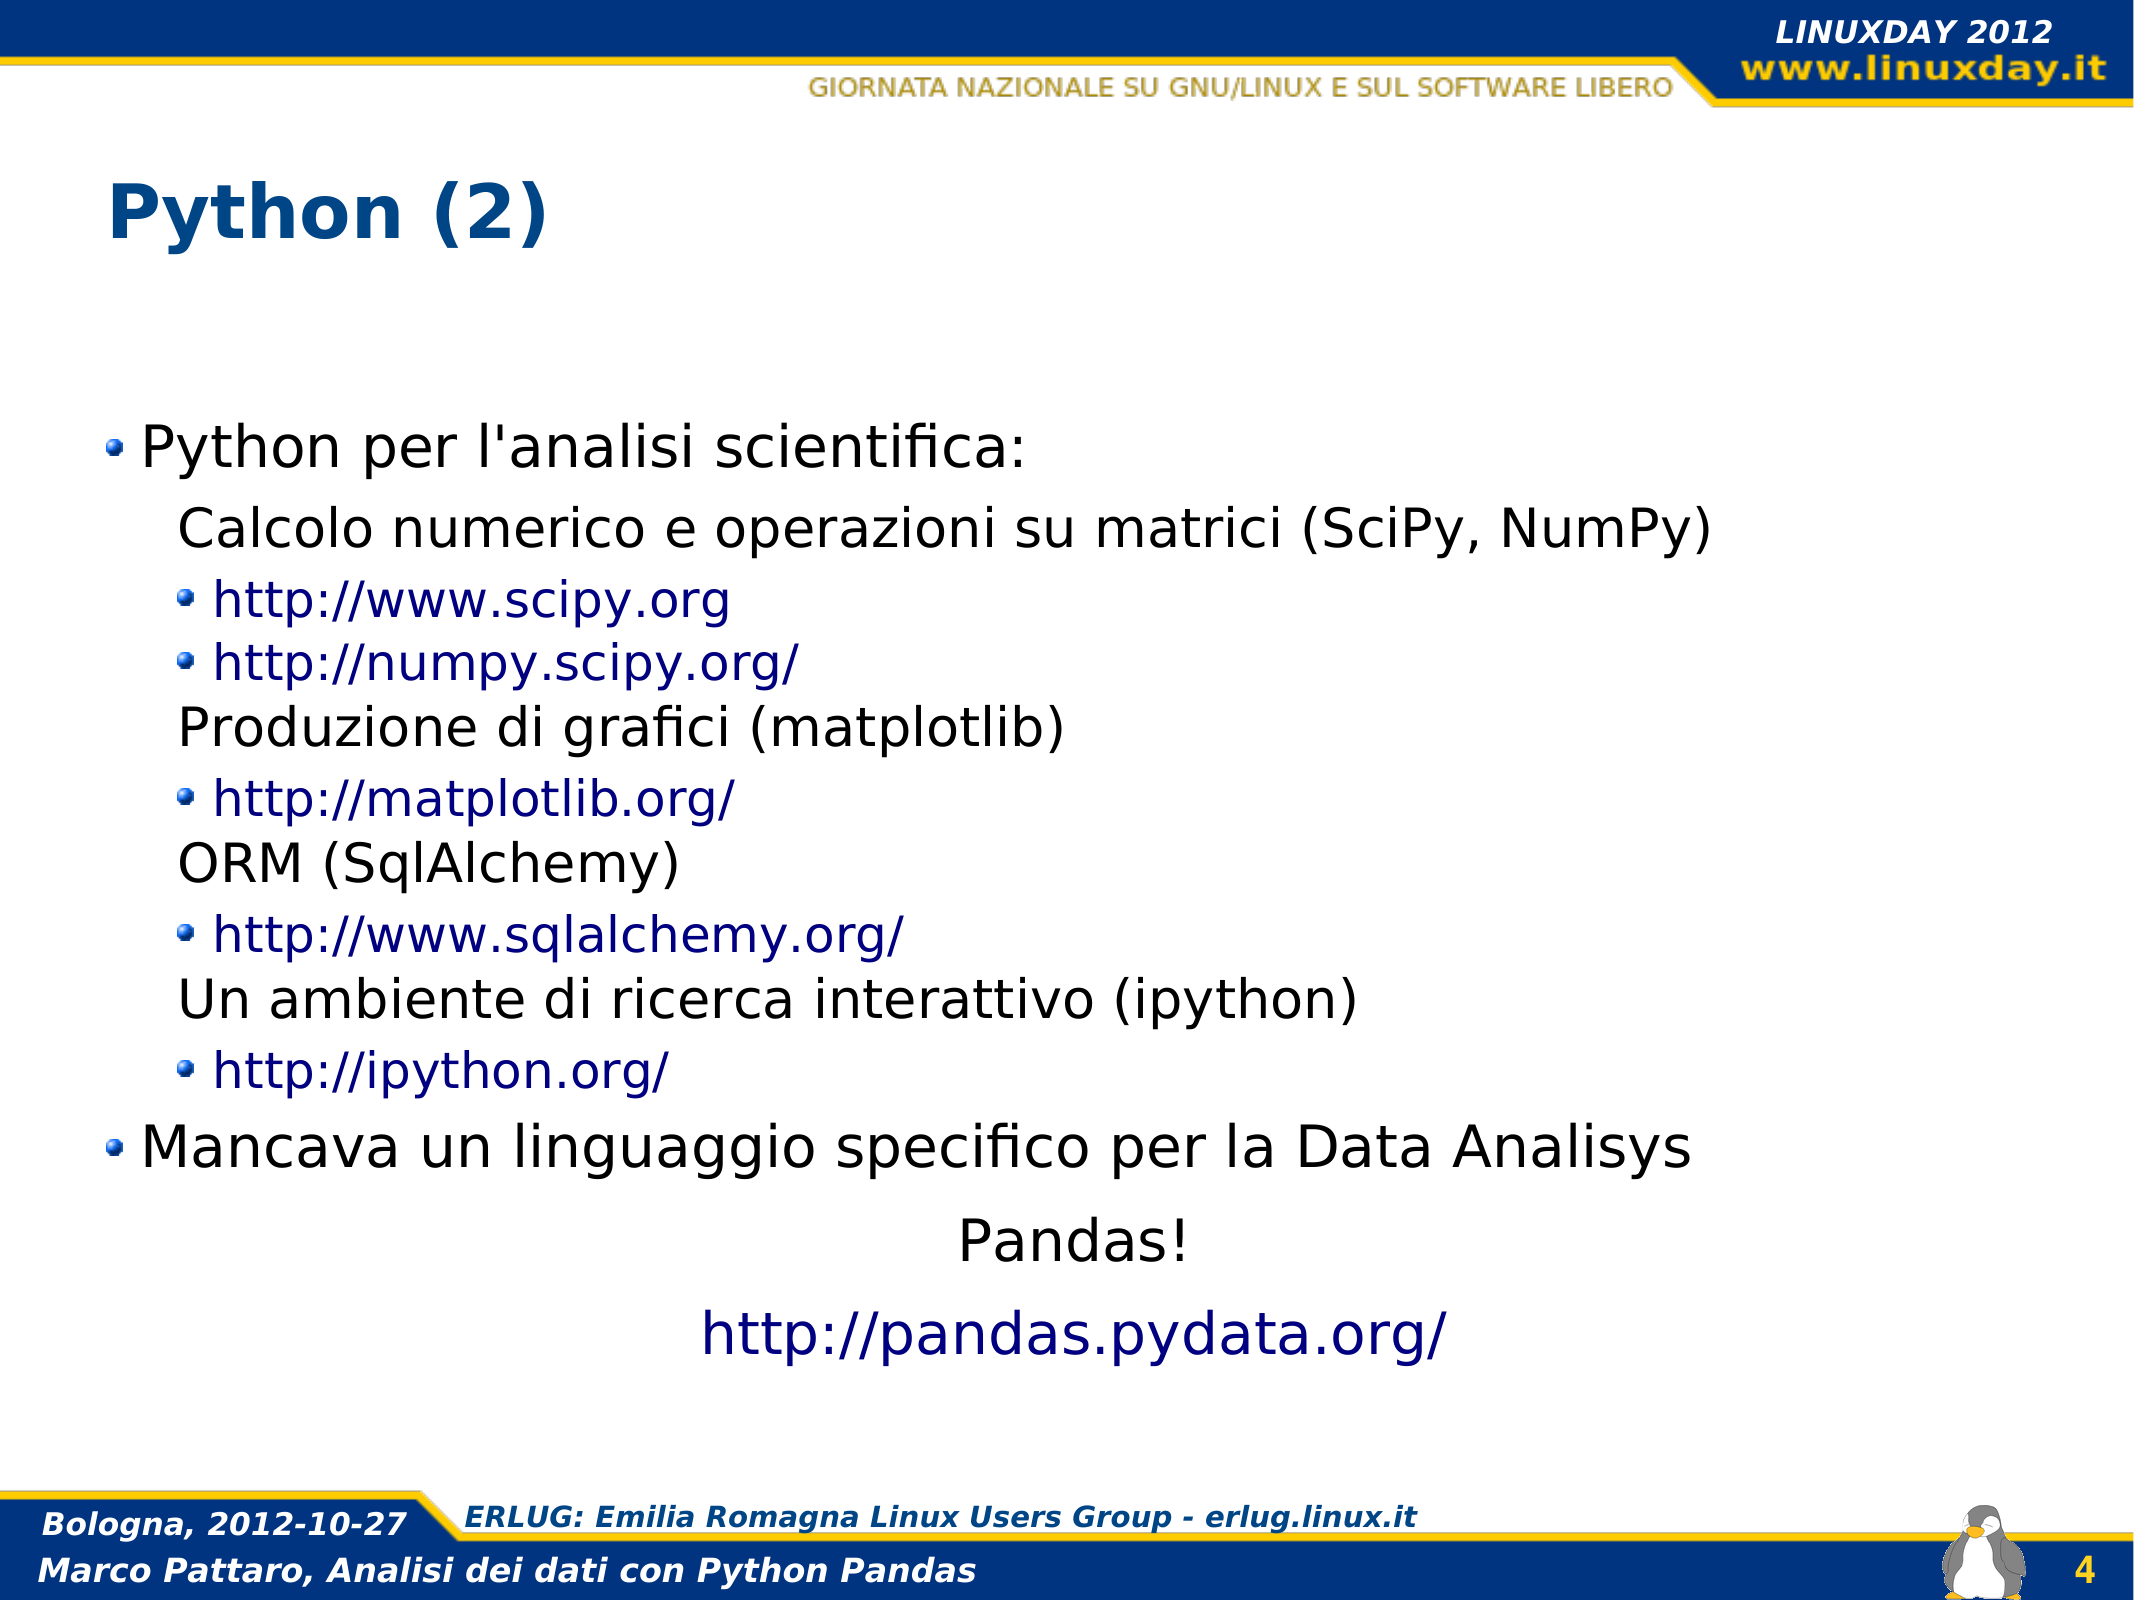

# Python (2)
 Python per l'analisi scientifica:
Calcolo numerico e operazioni su matrici (SciPy, NumPy)
http://www.scipy.org
http://numpy.scipy.org/
Produzione di grafici (matplotlib)
http://matplotlib.org/
ORM (SqlAlchemy)
http://www.sqlalchemy.org/
Un ambiente di ricerca interattivo (ipython)
http://ipython.org/
 Mancava un linguaggio specifico per la Data Analisys
Pandas!
http://pandas.pydata.org/